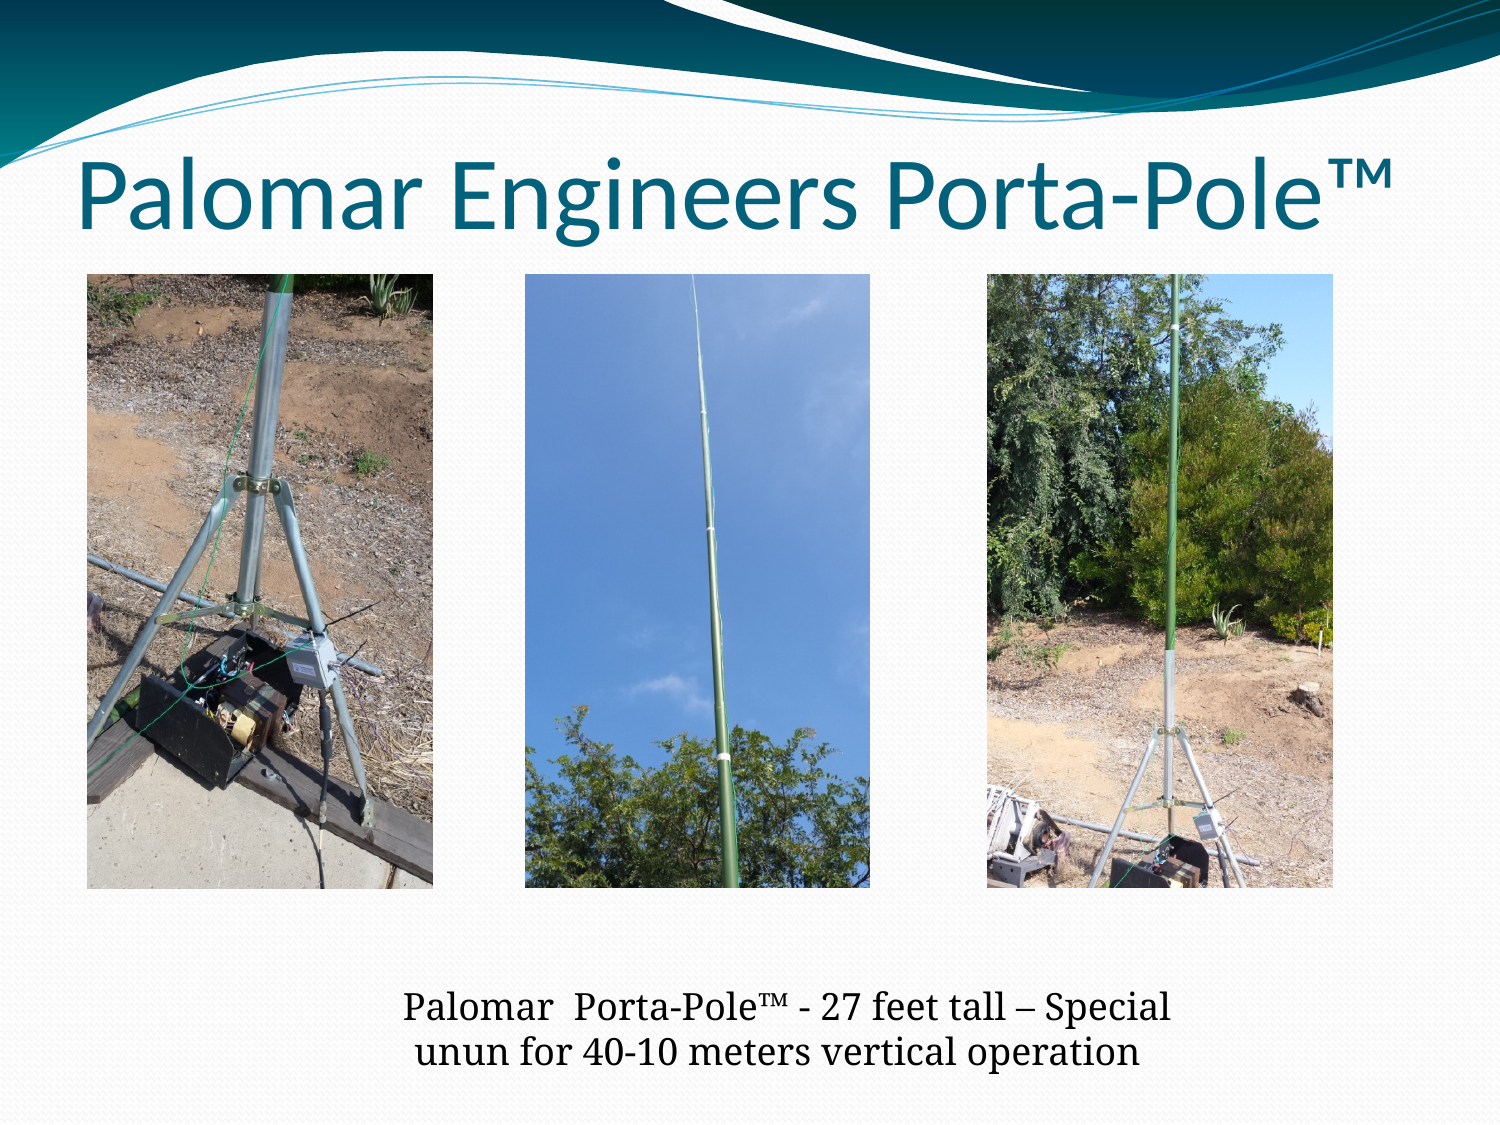

# Palomar Engineers Porta-Pole™
Palomar Porta-Pole™ - 27 feet tall – Special unun for 40-10 meters vertical operation